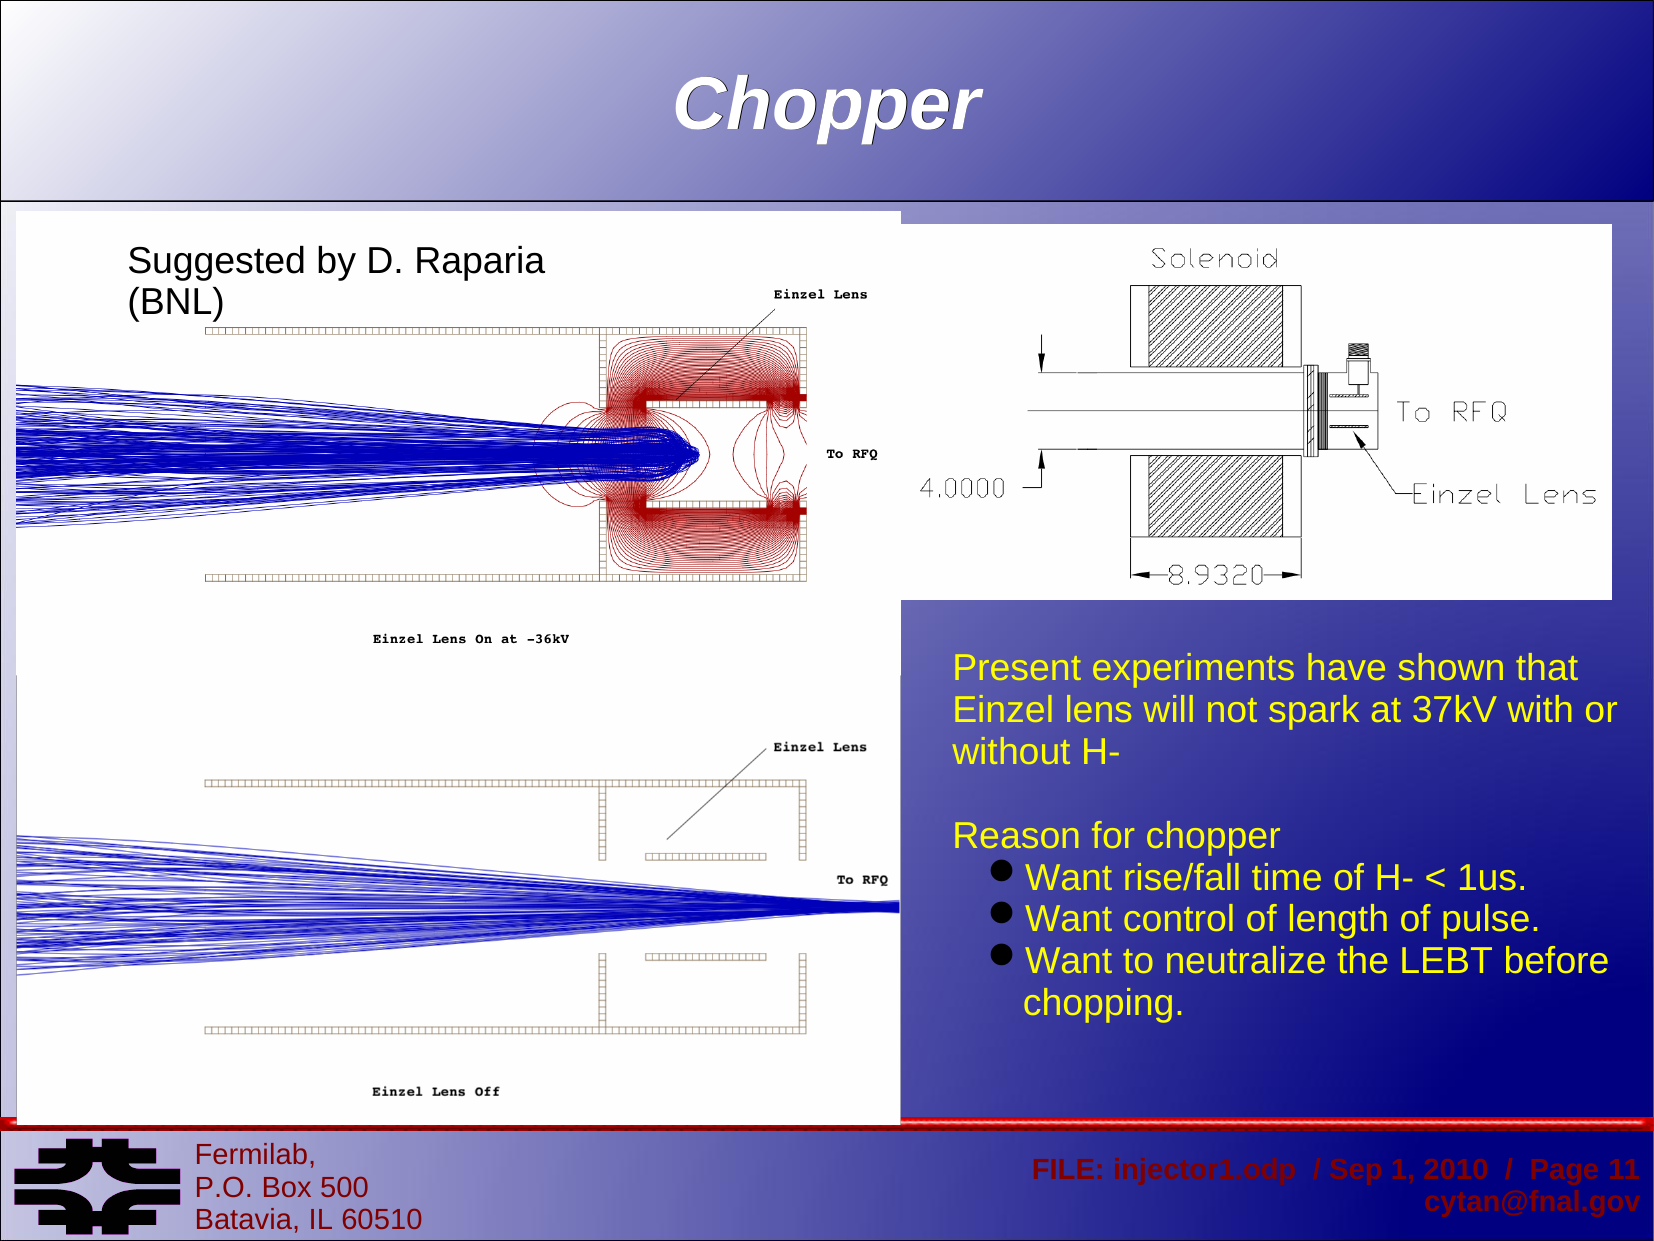

# Chopper
Suggested by D. Raparia (BNL)
Present experiments have shown that Einzel lens will not spark at 37kV with or without H-
Reason for chopper
Want rise/fall time of H- < 1us.
Want control of length of pulse.
Want to neutralize the LEBT before chopping.